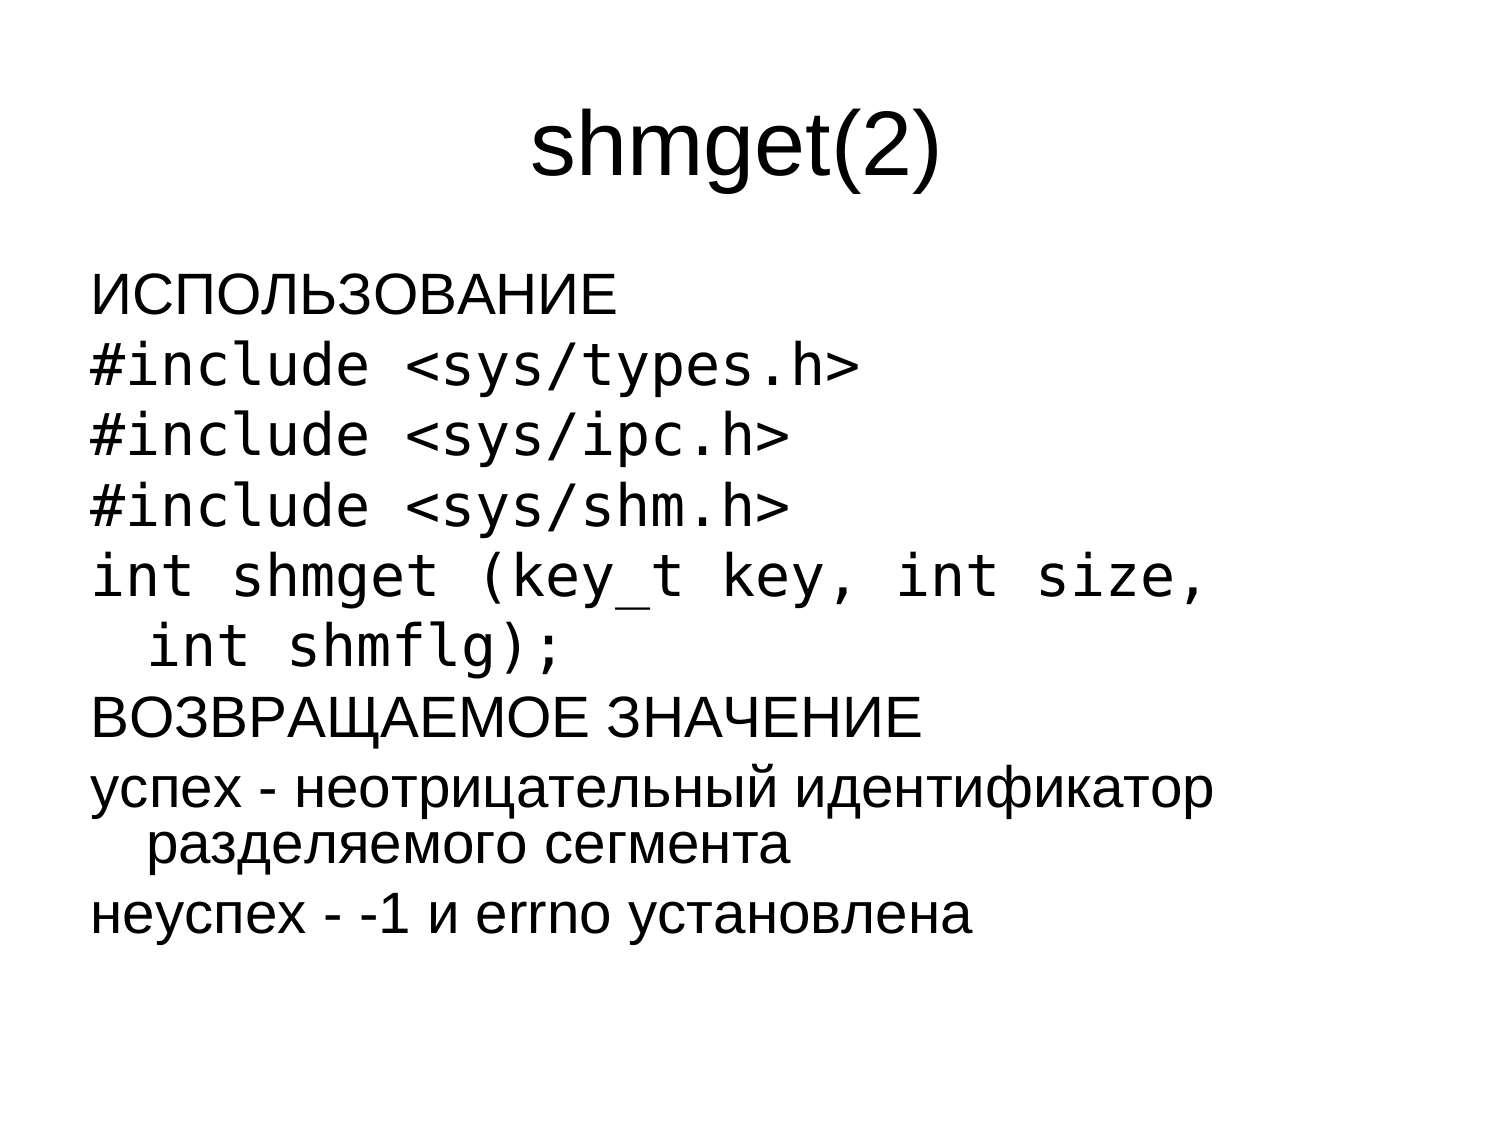

# shmget(2)
ИСПОЛЬЗОВАНИЕ
#include <sys/types.h>
#include <sys/ipc.h>
#include <sys/shm.h>
int shmget (key_t key, int size,
	int shmflg);
ВОЗВРАЩАЕМОЕ ЗНАЧЕНИЕ
успех - неотрицательный идентификатор разделяемого сегмента
неуспех - -1 и errno установлена